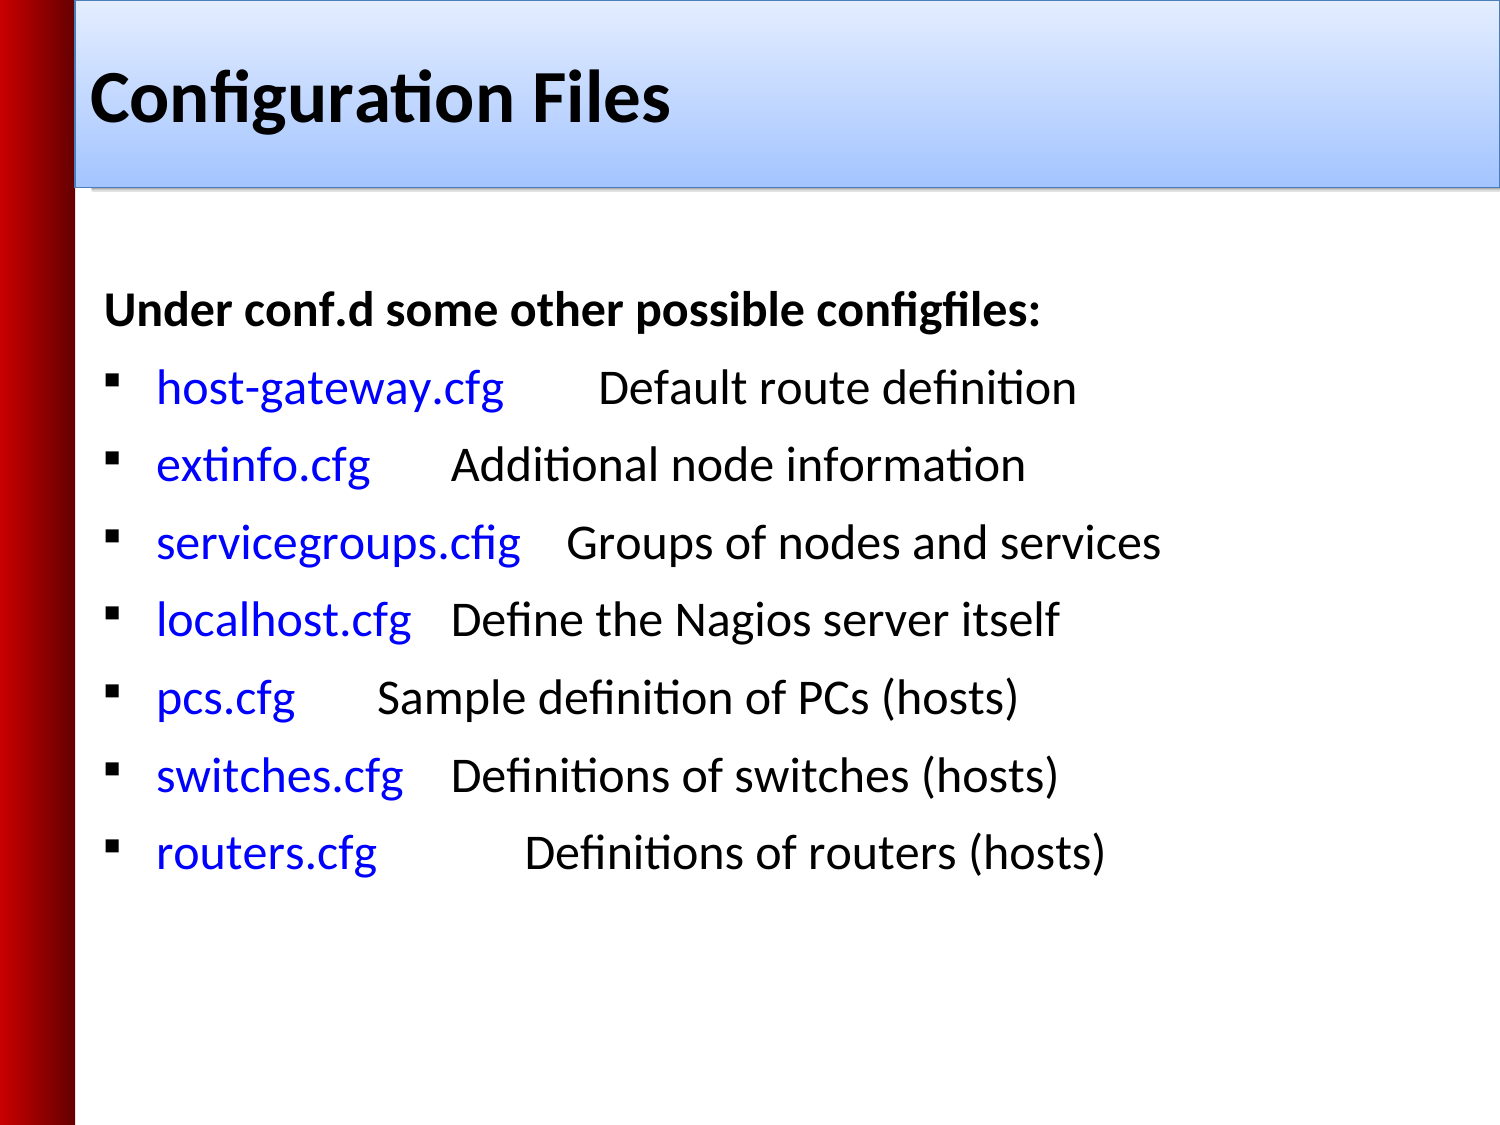

Configuration Files
Under conf.d some other possible configfiles:
host-gateway.cfg		Default route definition
extinfo.cfg		Additional node information
servicegroups.cfig Groups of nodes and services
localhost.cfg	Define the Nagios server itself
pcs.cfg		Sample definition of PCs (hosts)
switches.cfg	Definitions of switches (hosts)
routers.cfg		Definitions of routers (hosts)